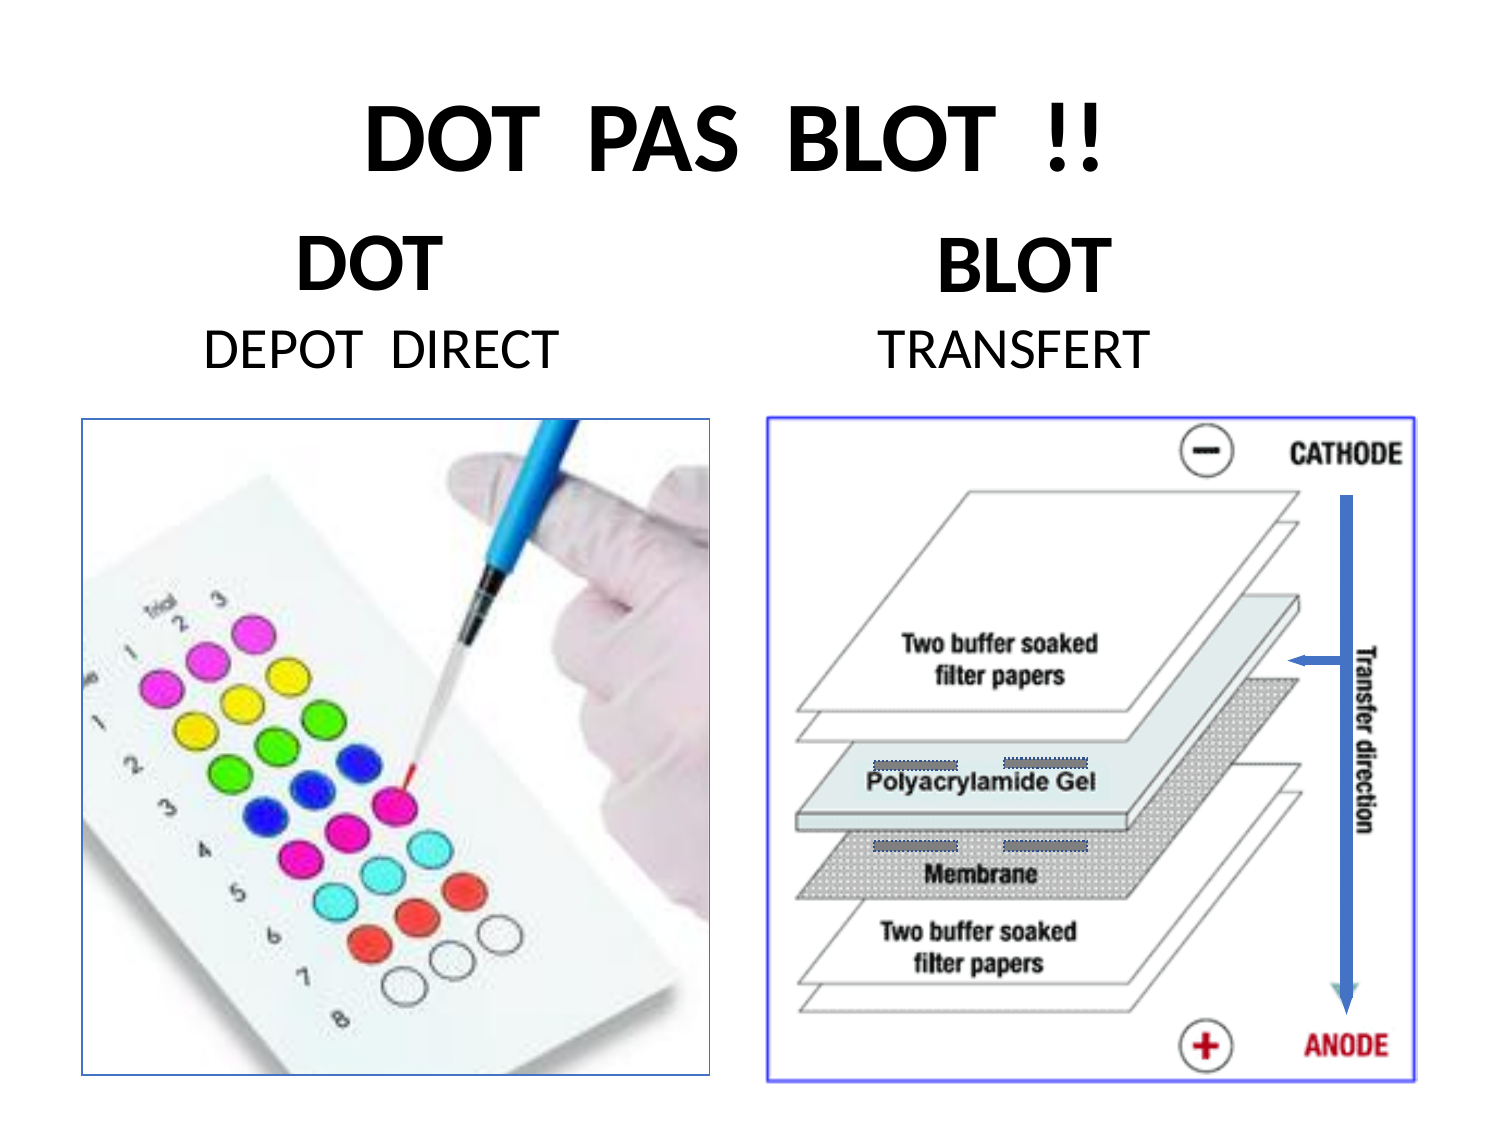

DOT PAS BLOT !!
DOT
BLOT
DEPOT DIRECT
TRANSFERT